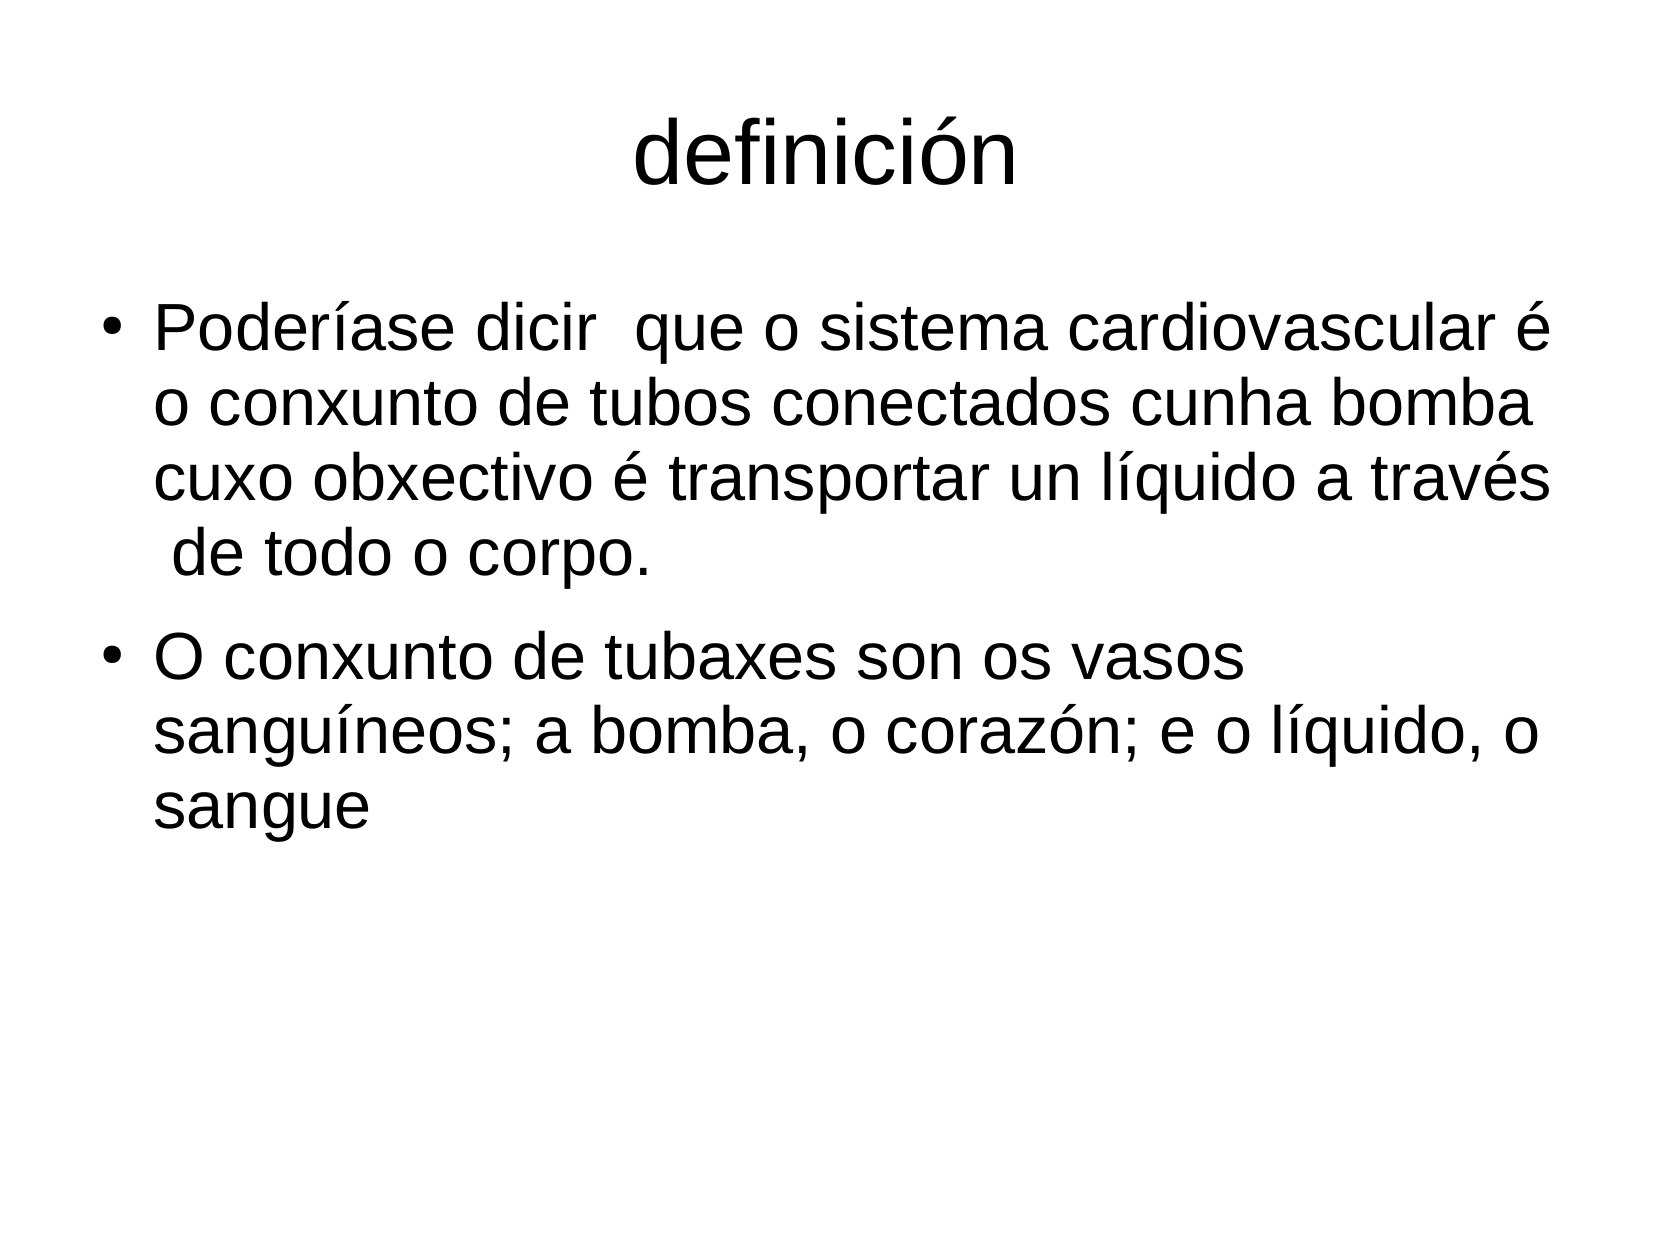

# definición
Poderíase dicir que o sistema cardiovascular é o conxunto de tubos conectados cunha bomba cuxo obxectivo é transportar un líquido a través de todo o corpo.
O conxunto de tubaxes son os vasos sanguíneos; a bomba, o corazón; e o líquido, o sangue